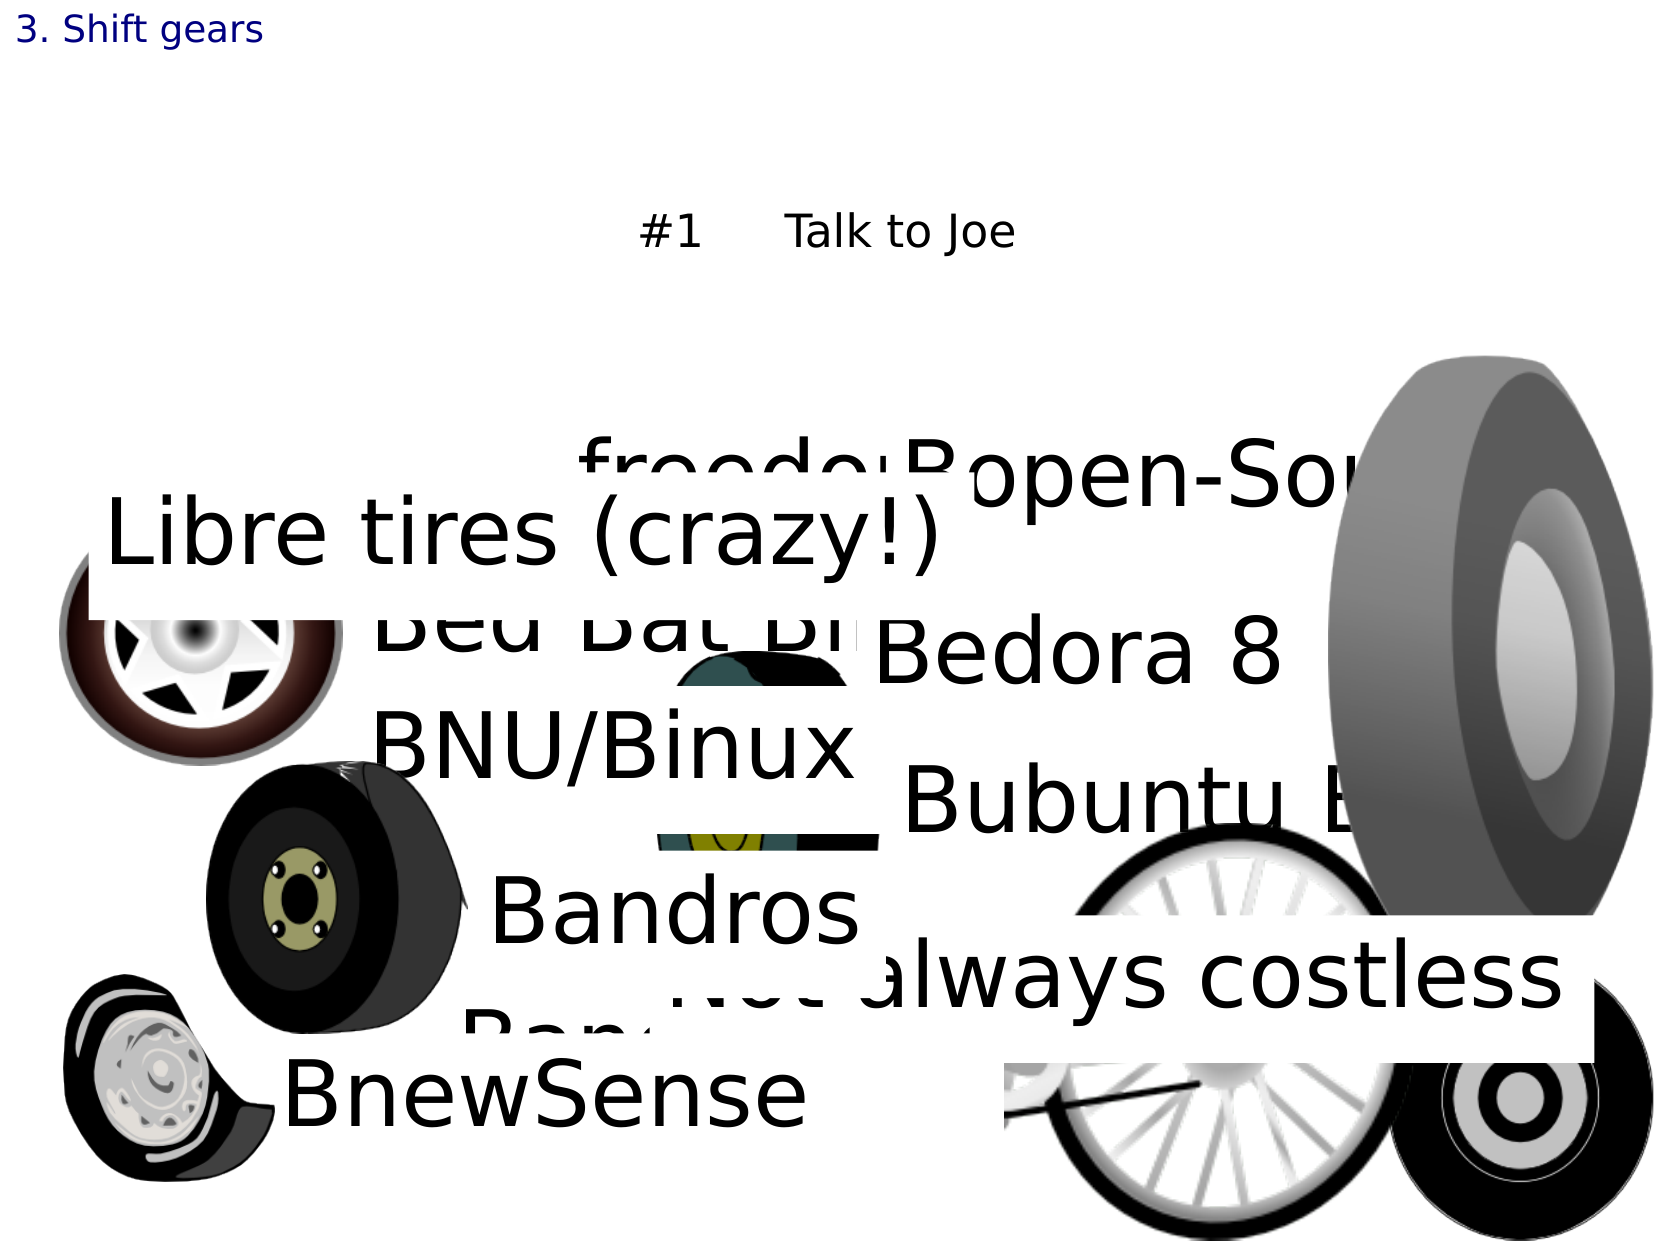

3. Shift gears
#1		Talk to Joe
Bedora 8
freedom tires
Bopen-Source
Libre tires (crazy!)
Bed Bat Binux
Bubuntu Binux
BNU/Binux
Bandros
Bandriva
Not always costless
BnewSense